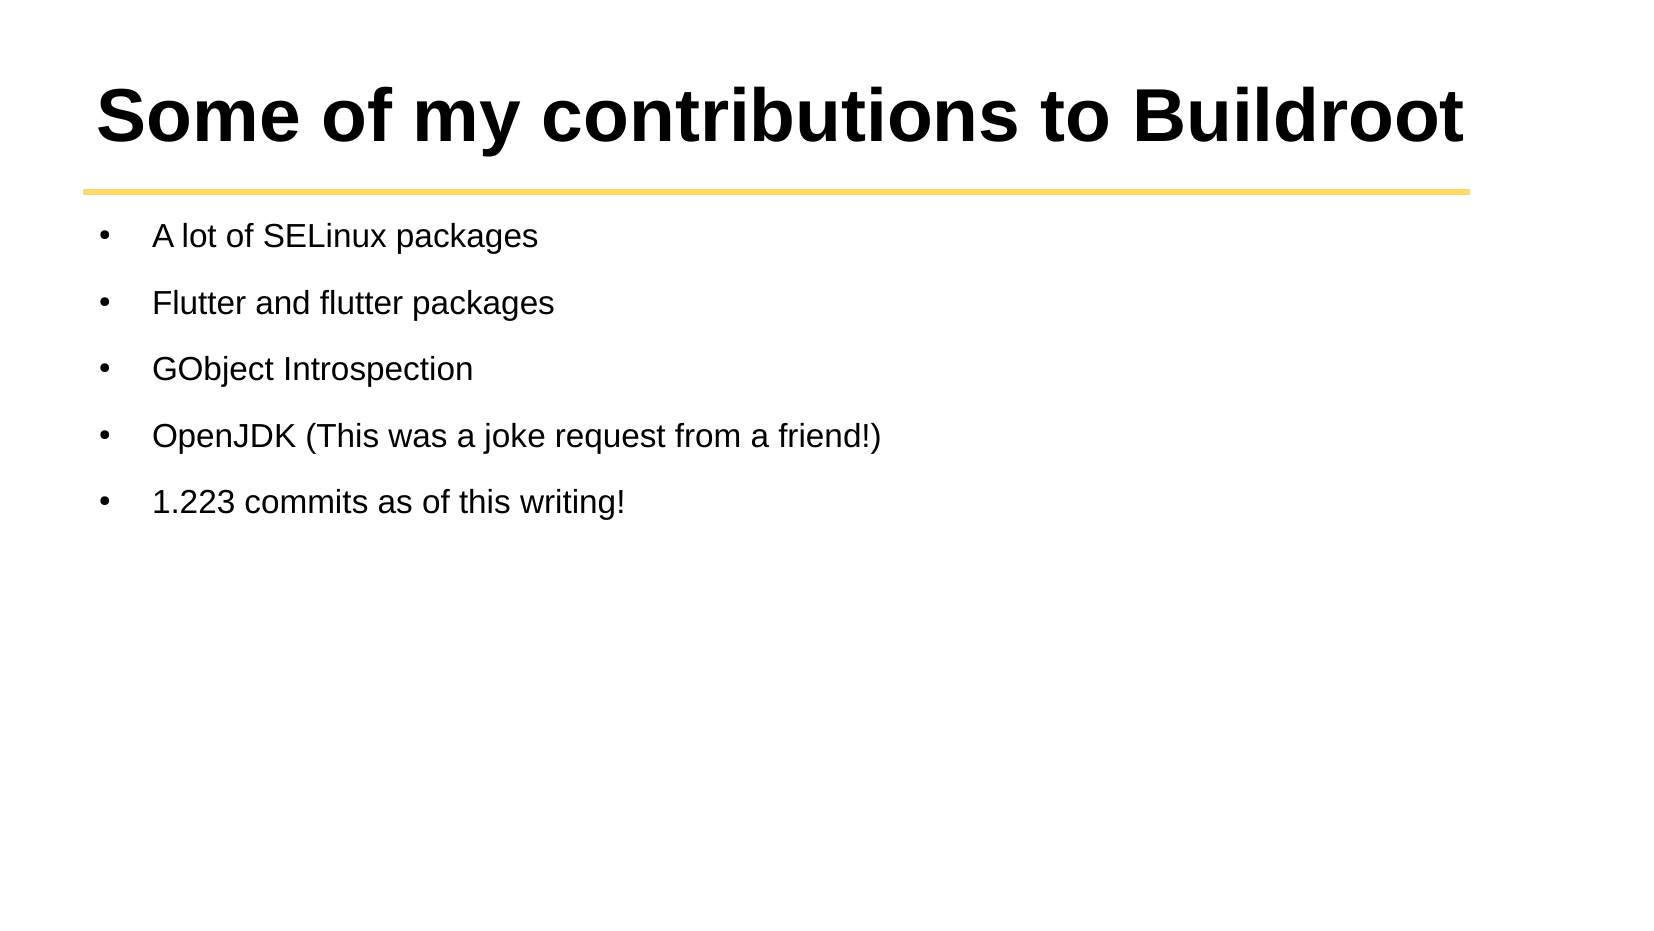

# Some of my contributions to Buildroot
A lot of SELinux packages
Flutter and flutter packages
GObject Introspection
OpenJDK (This was a joke request from a friend!)
1.223 commits as of this writing!